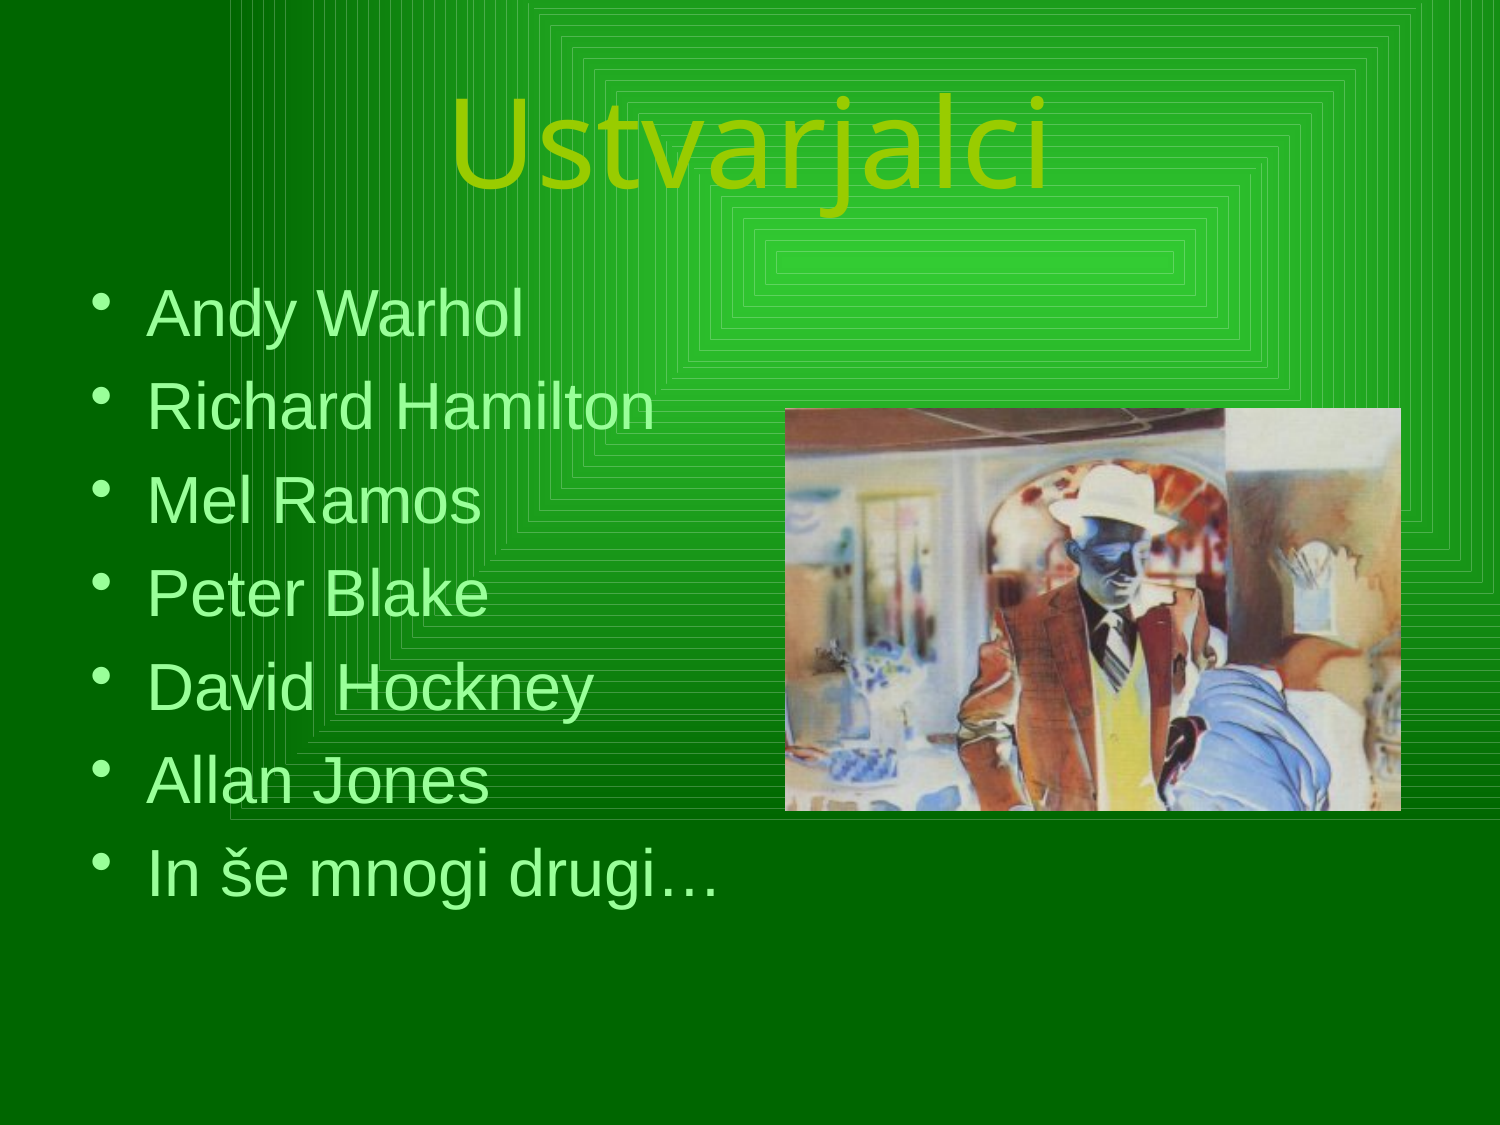

# Ustvarjalci
Andy Warhol
Richard Hamilton
Mel Ramos
Peter Blake
David Hockney
Allan Jones
In še mnogi drugi…